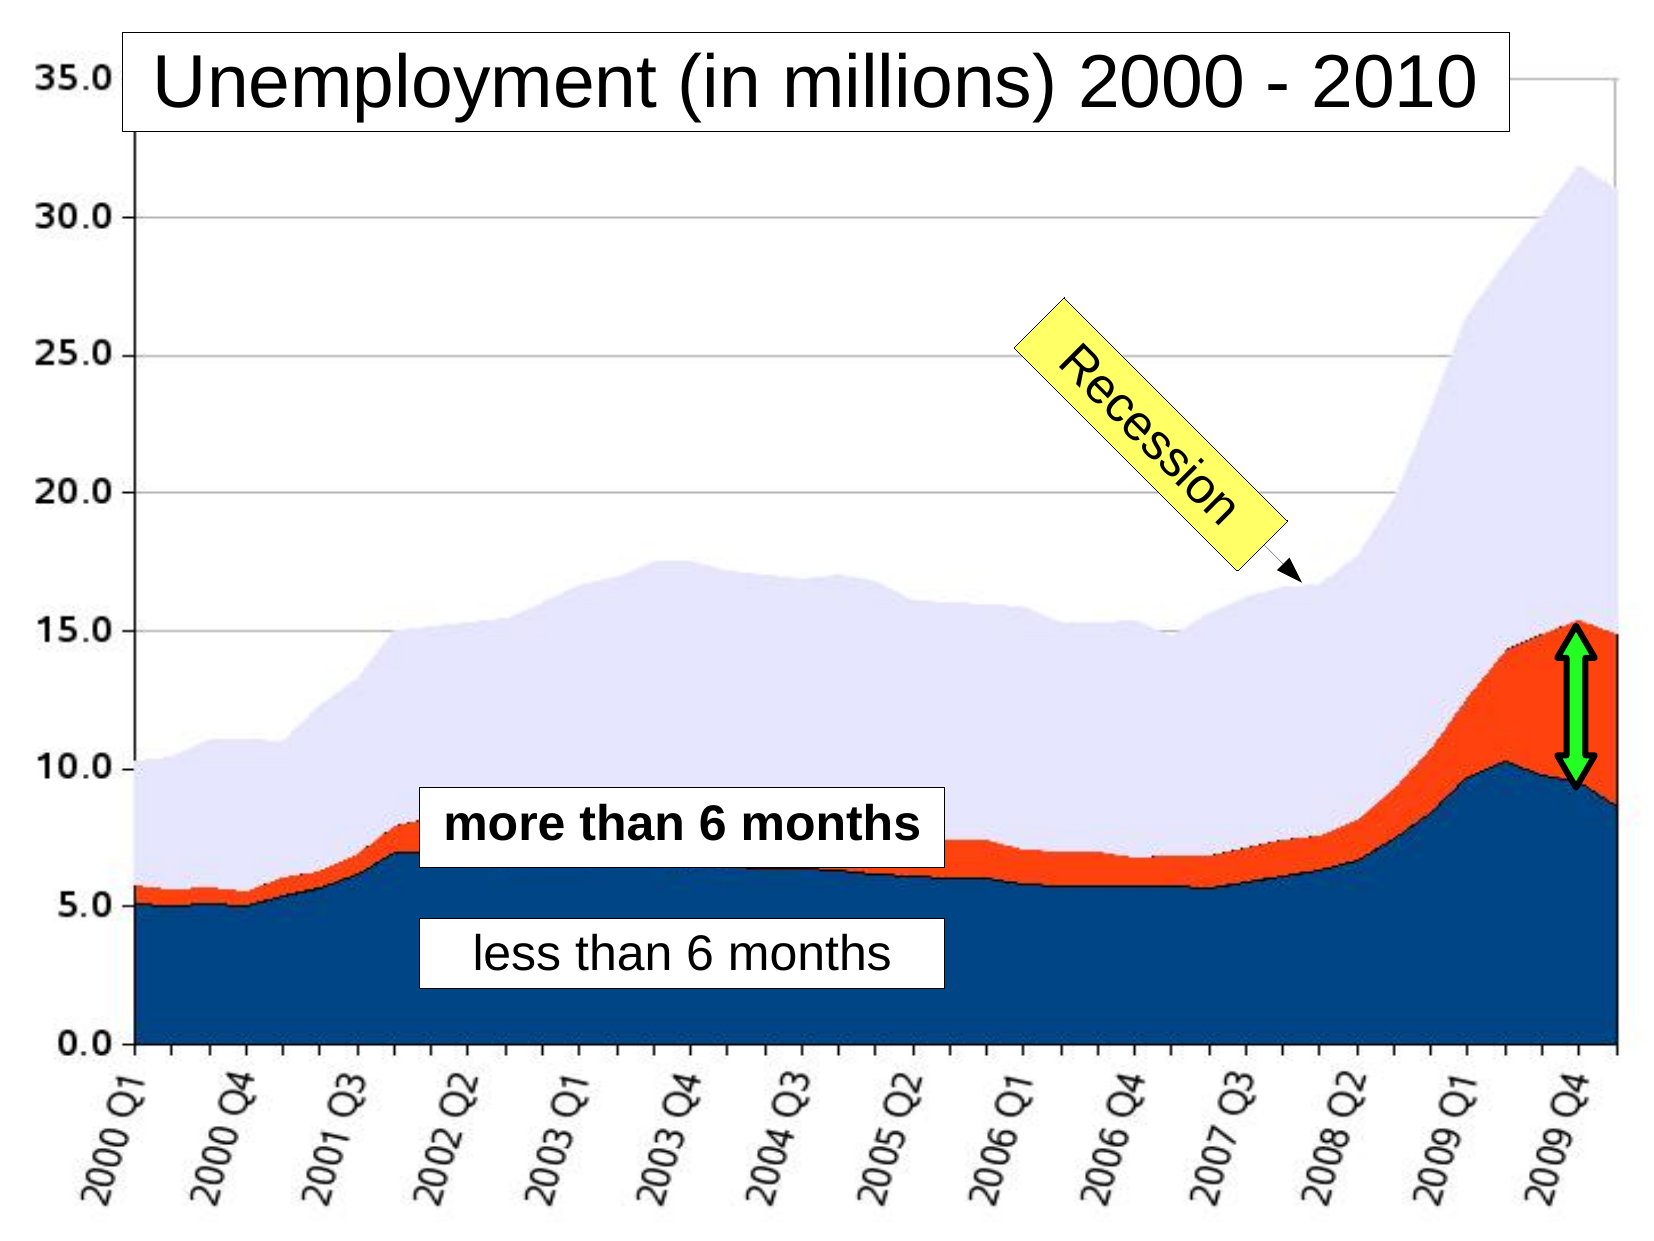

Unemployment (in millions) 2000 - 2010
Recession
more than 6 months
less than 6 months